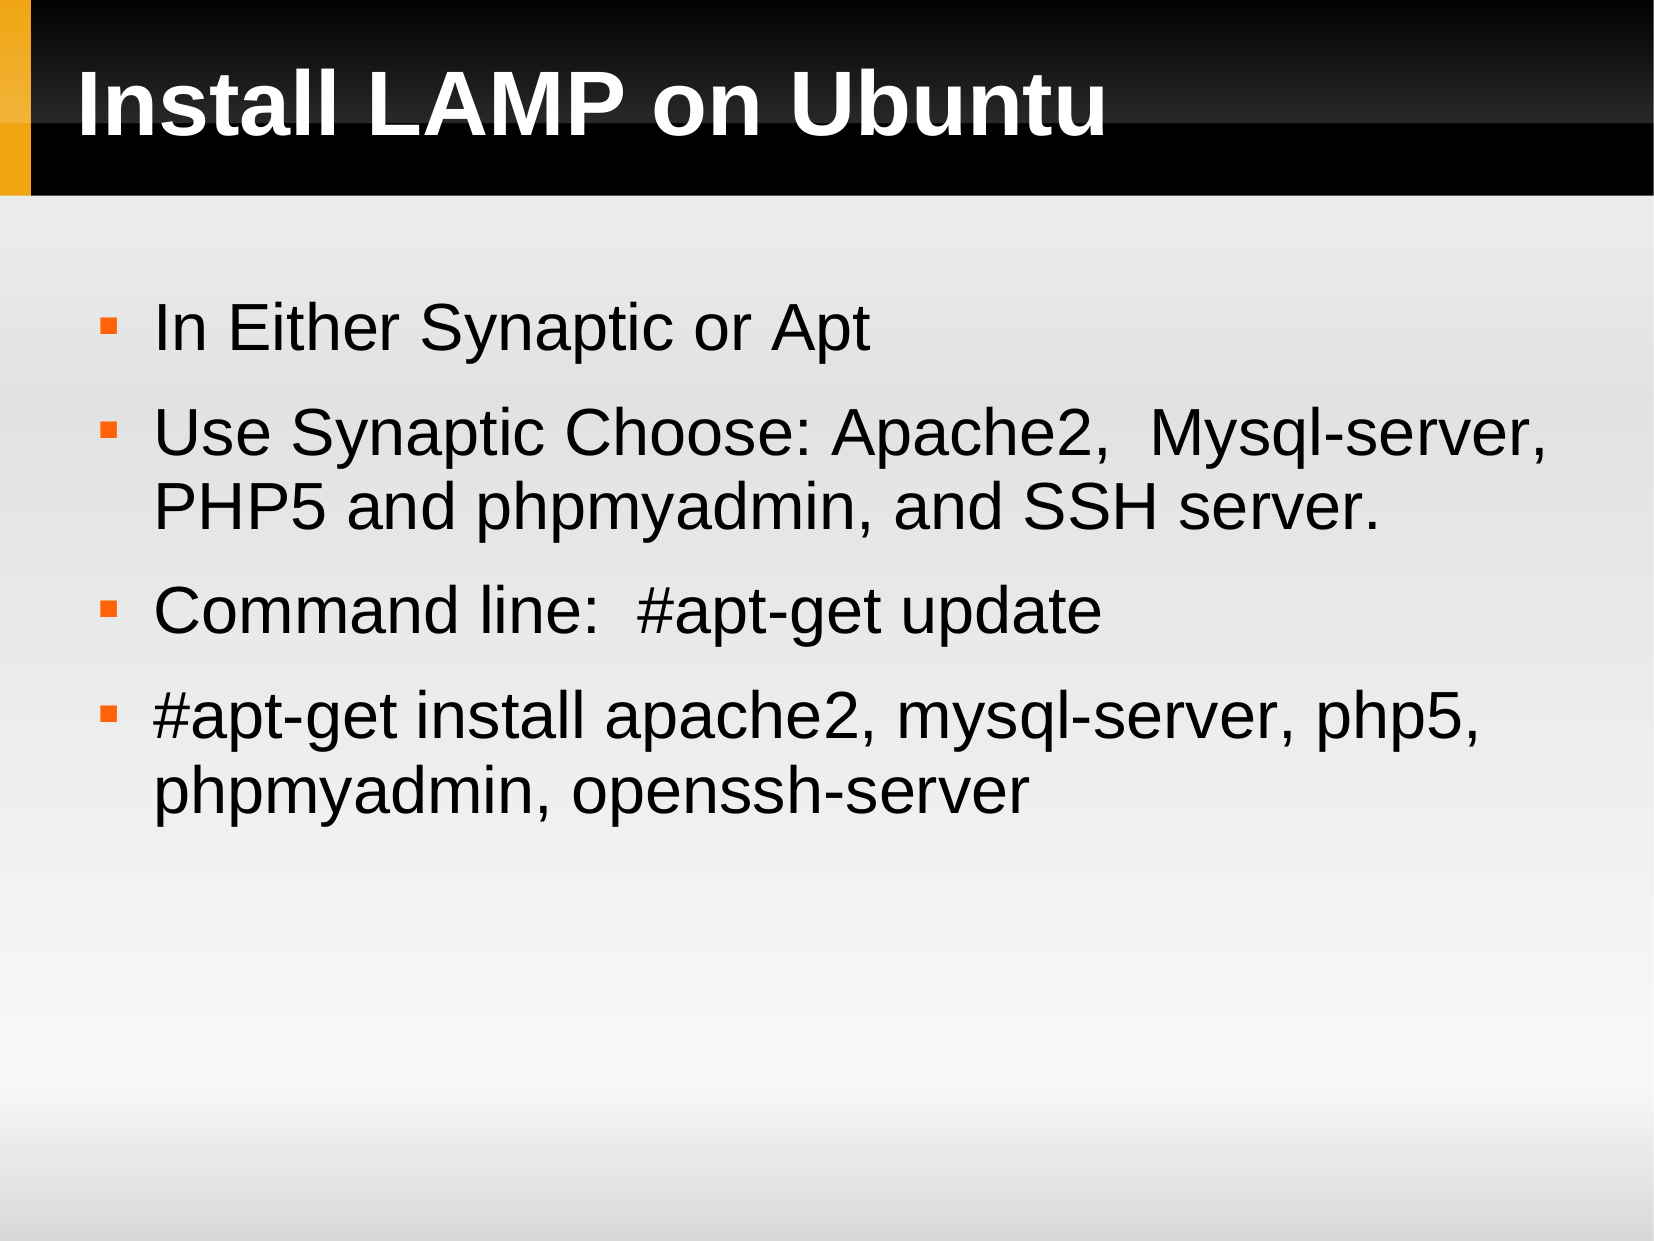

# Install LAMP on Ubuntu
In Either Synaptic or Apt
Use Synaptic Choose: Apache2, Mysql-server, PHP5 and phpmyadmin, and SSH server.
Command line: #apt-get update
#apt-get install apache2, mysql-server, php5, phpmyadmin, openssh-server